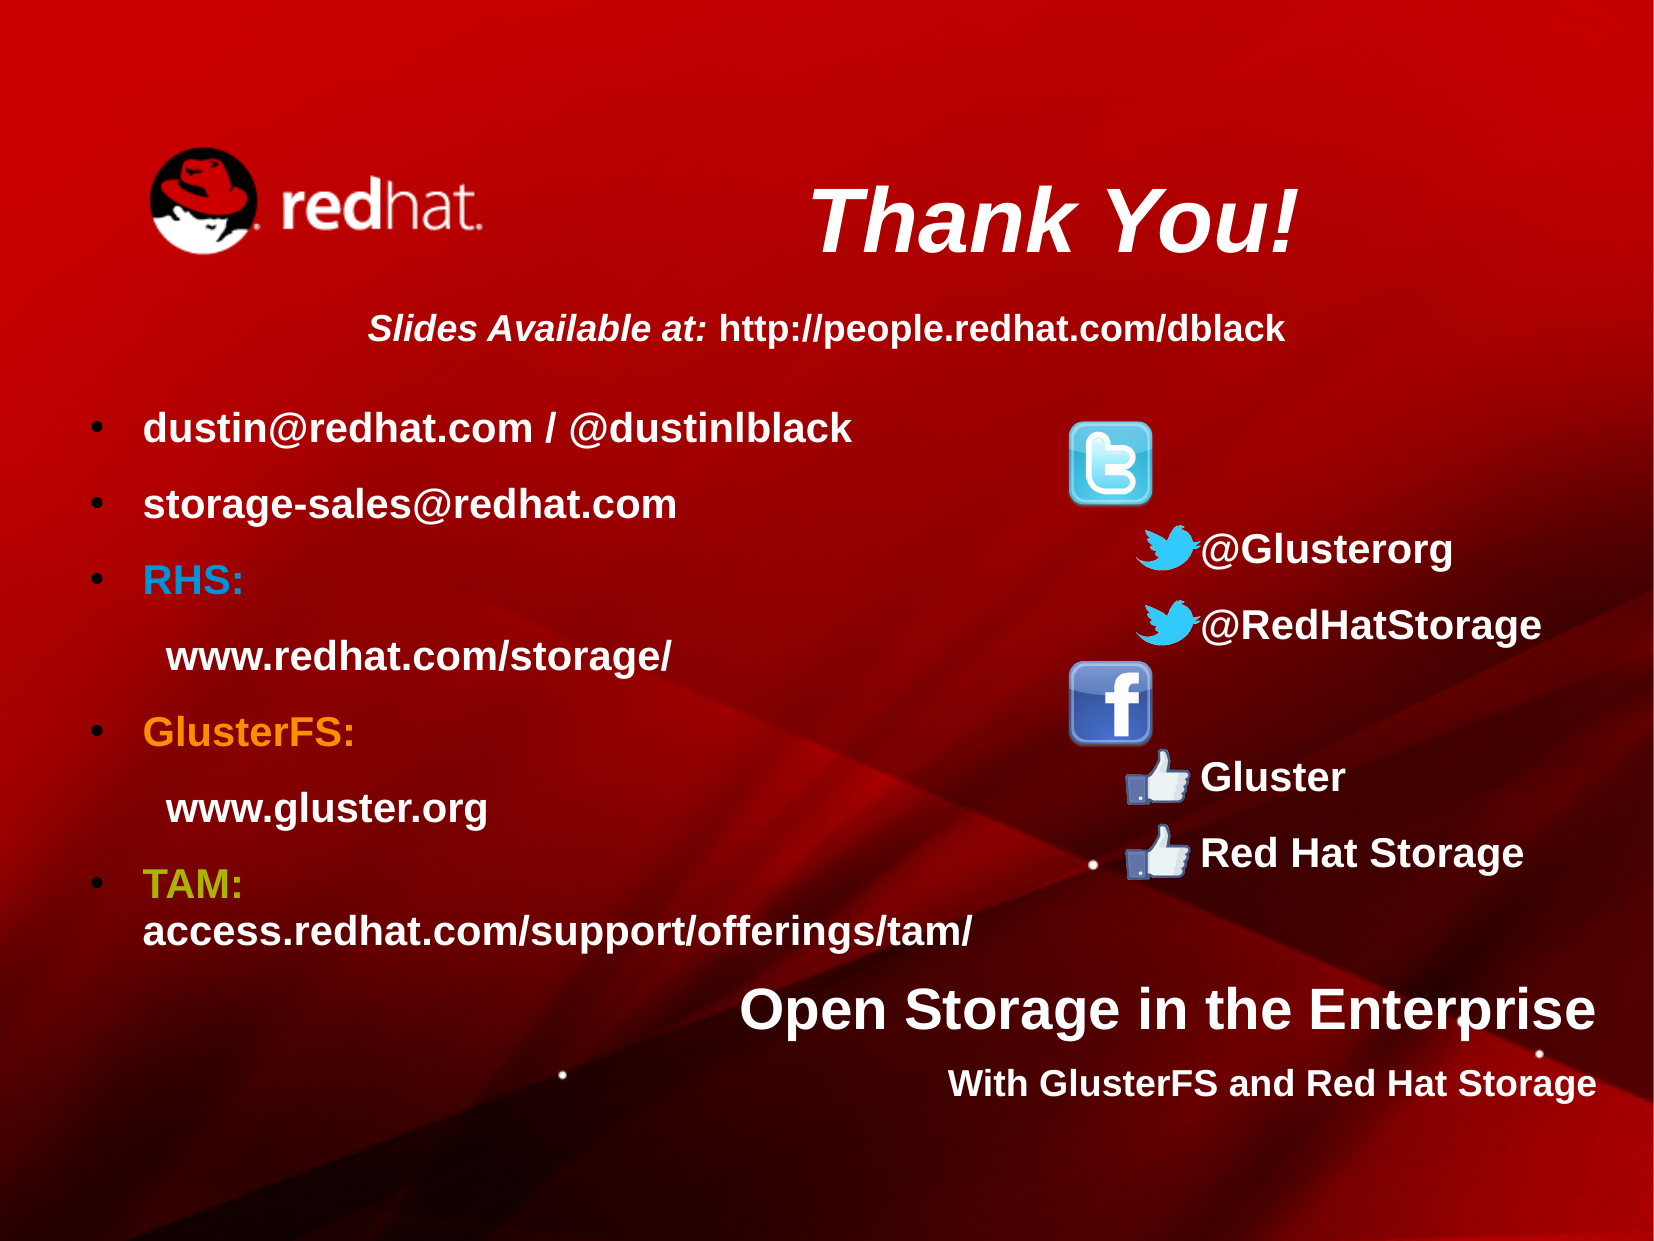

Thank You!
Slides Available at: http://people.redhat.com/dblack
# dustin@redhat.com / @dustinlblack
storage-sales@redhat.com
RHS:
 www.redhat.com/storage/
GlusterFS:
 www.gluster.org
TAM: access.redhat.com/support/offerings/tam/
@Glusterorg
@RedHatStorage
Gluster
Red Hat Storage
Open Storage in the Enterprise
With GlusterFS and Red Hat Storage